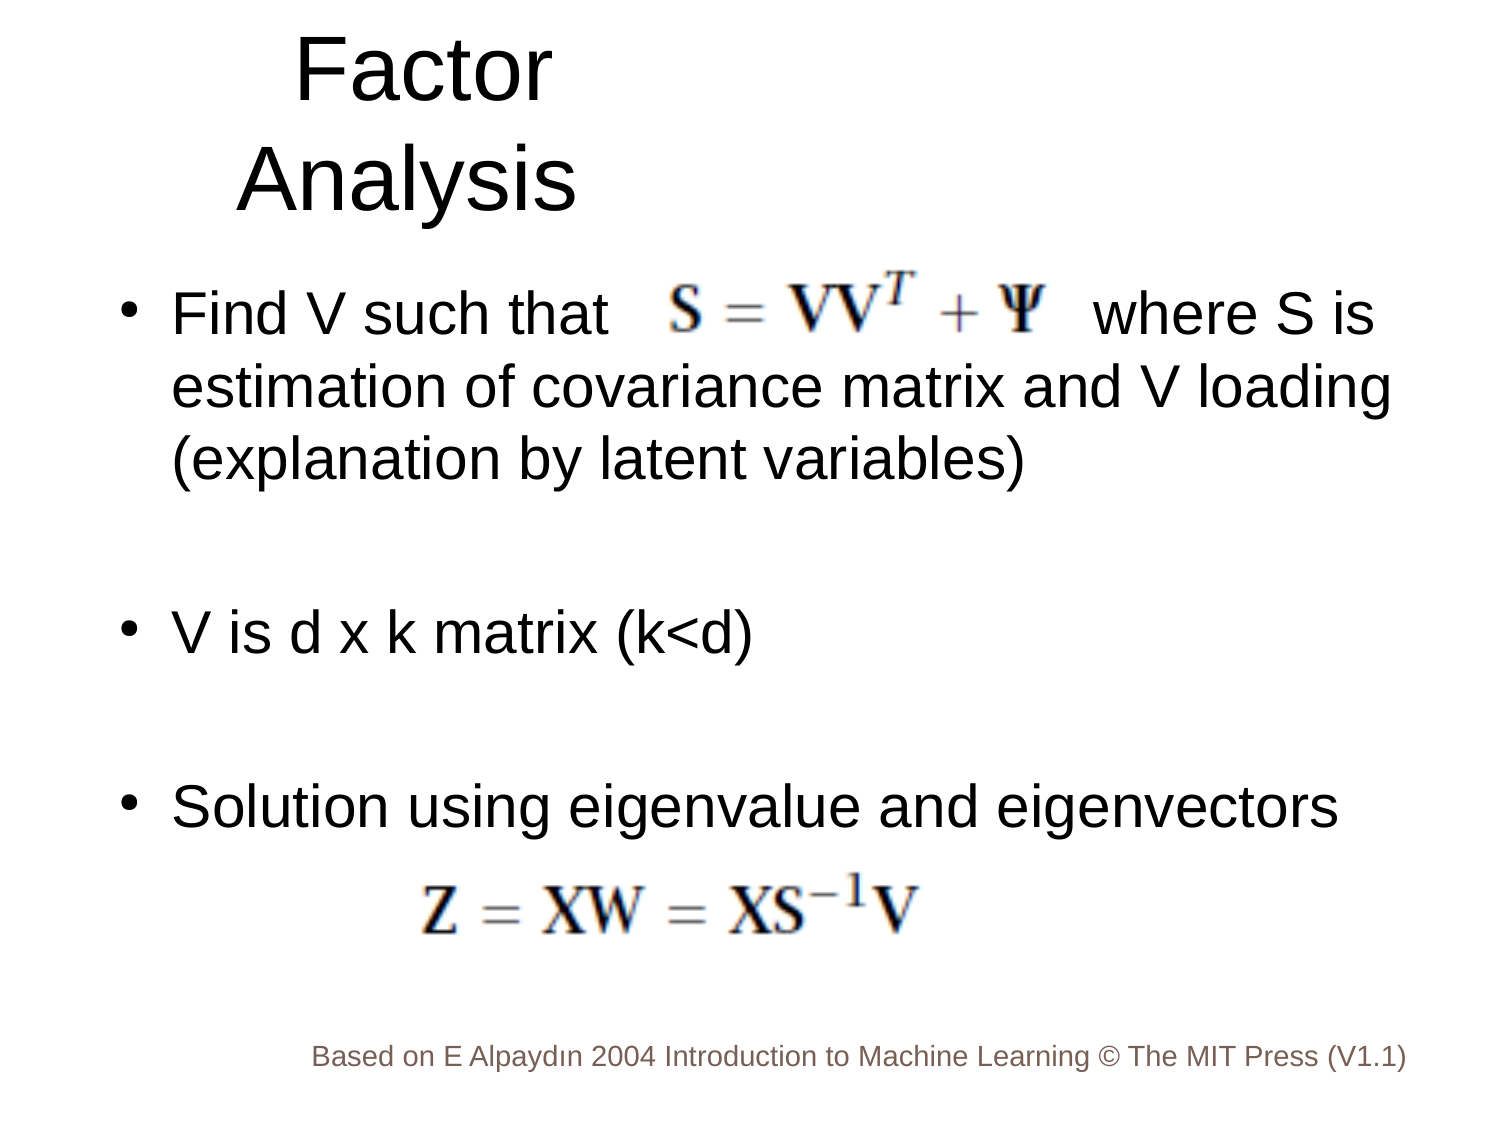

# Factor Analysis
Find V such that where S is estimation of covariance matrix and V loading (explanation by latent variables)
V is d x k matrix (k<d)
Solution using eigenvalue and eigenvectors
Based on E Alpaydın 2004 Introduction to Machine Learning © The MIT Press (V1.1)